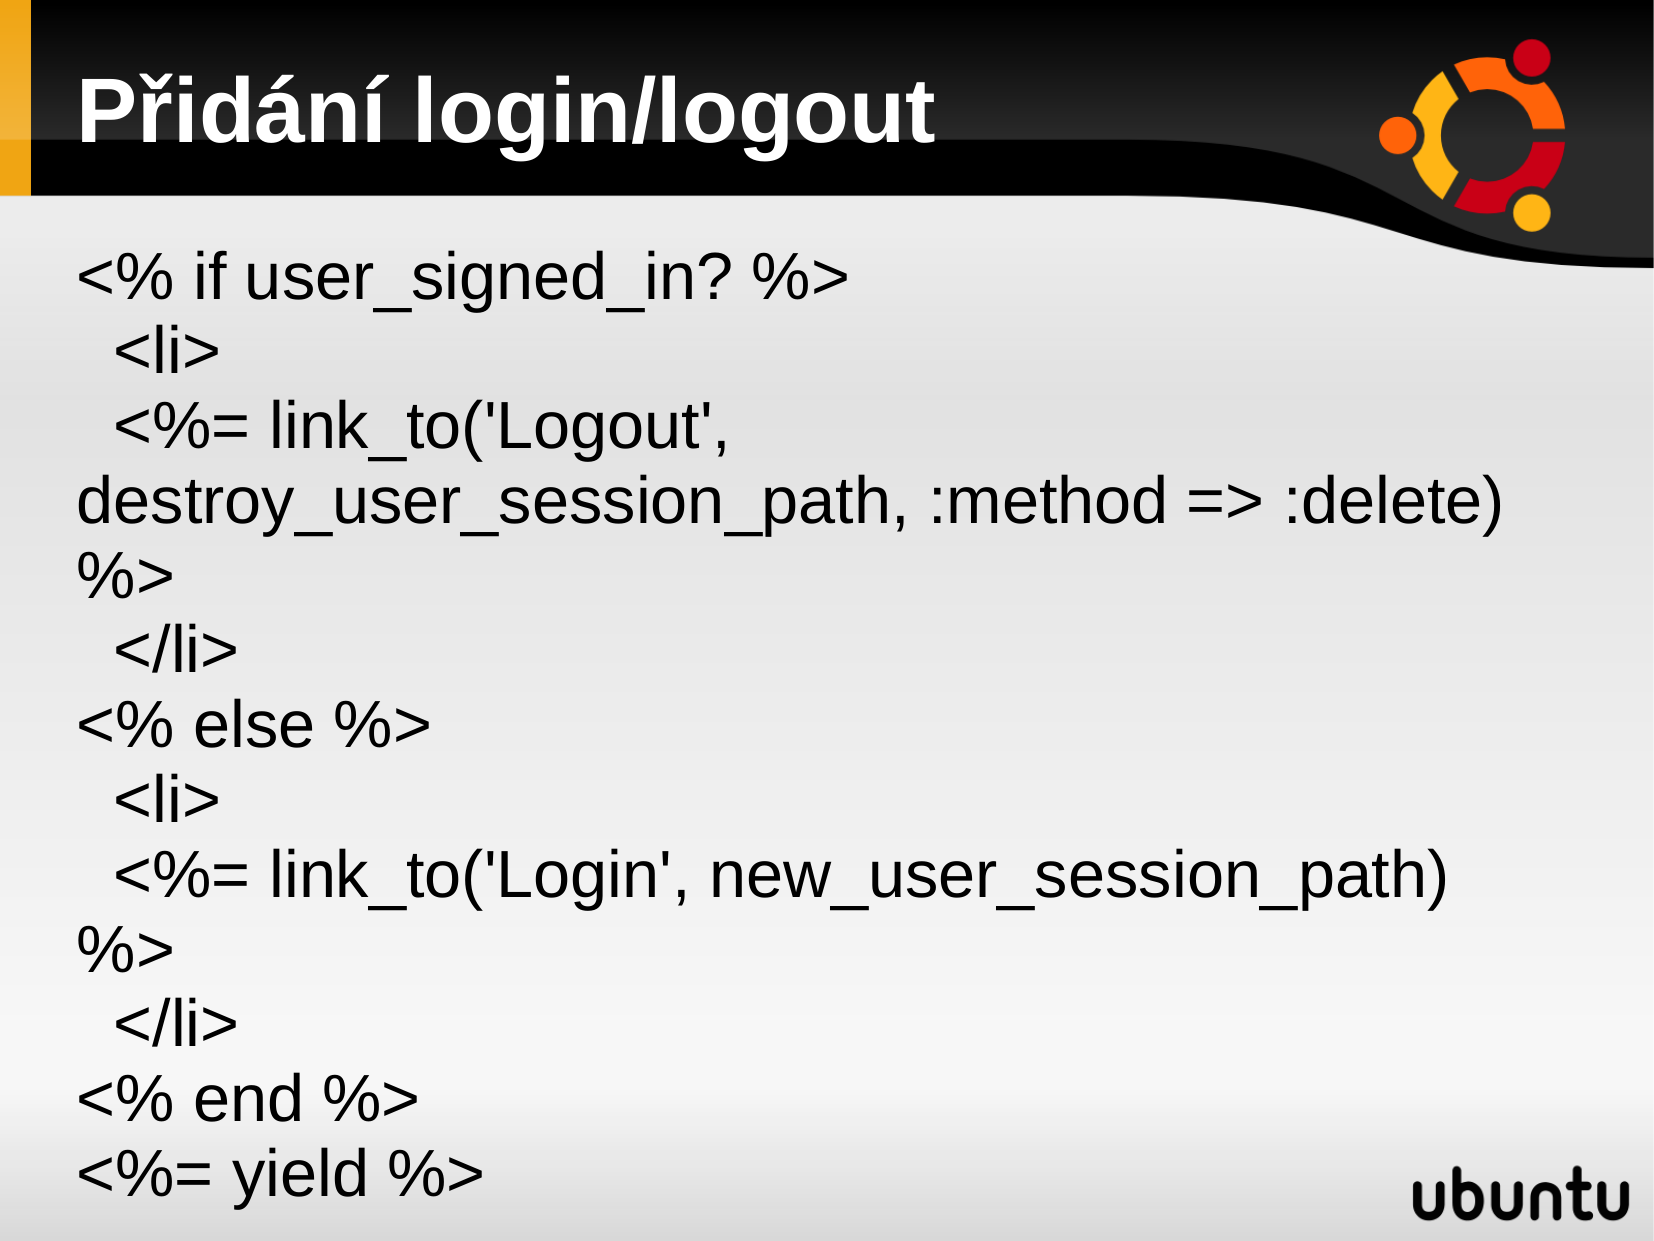

# Přidání login/logout
<% if user_signed_in? %>
 <li>
 <%= link_to('Logout', destroy_user_session_path, :method => :delete) %>
 </li>
<% else %>
 <li>
 <%= link_to('Login', new_user_session_path) %>
 </li>
<% end %>
<%= yield %>